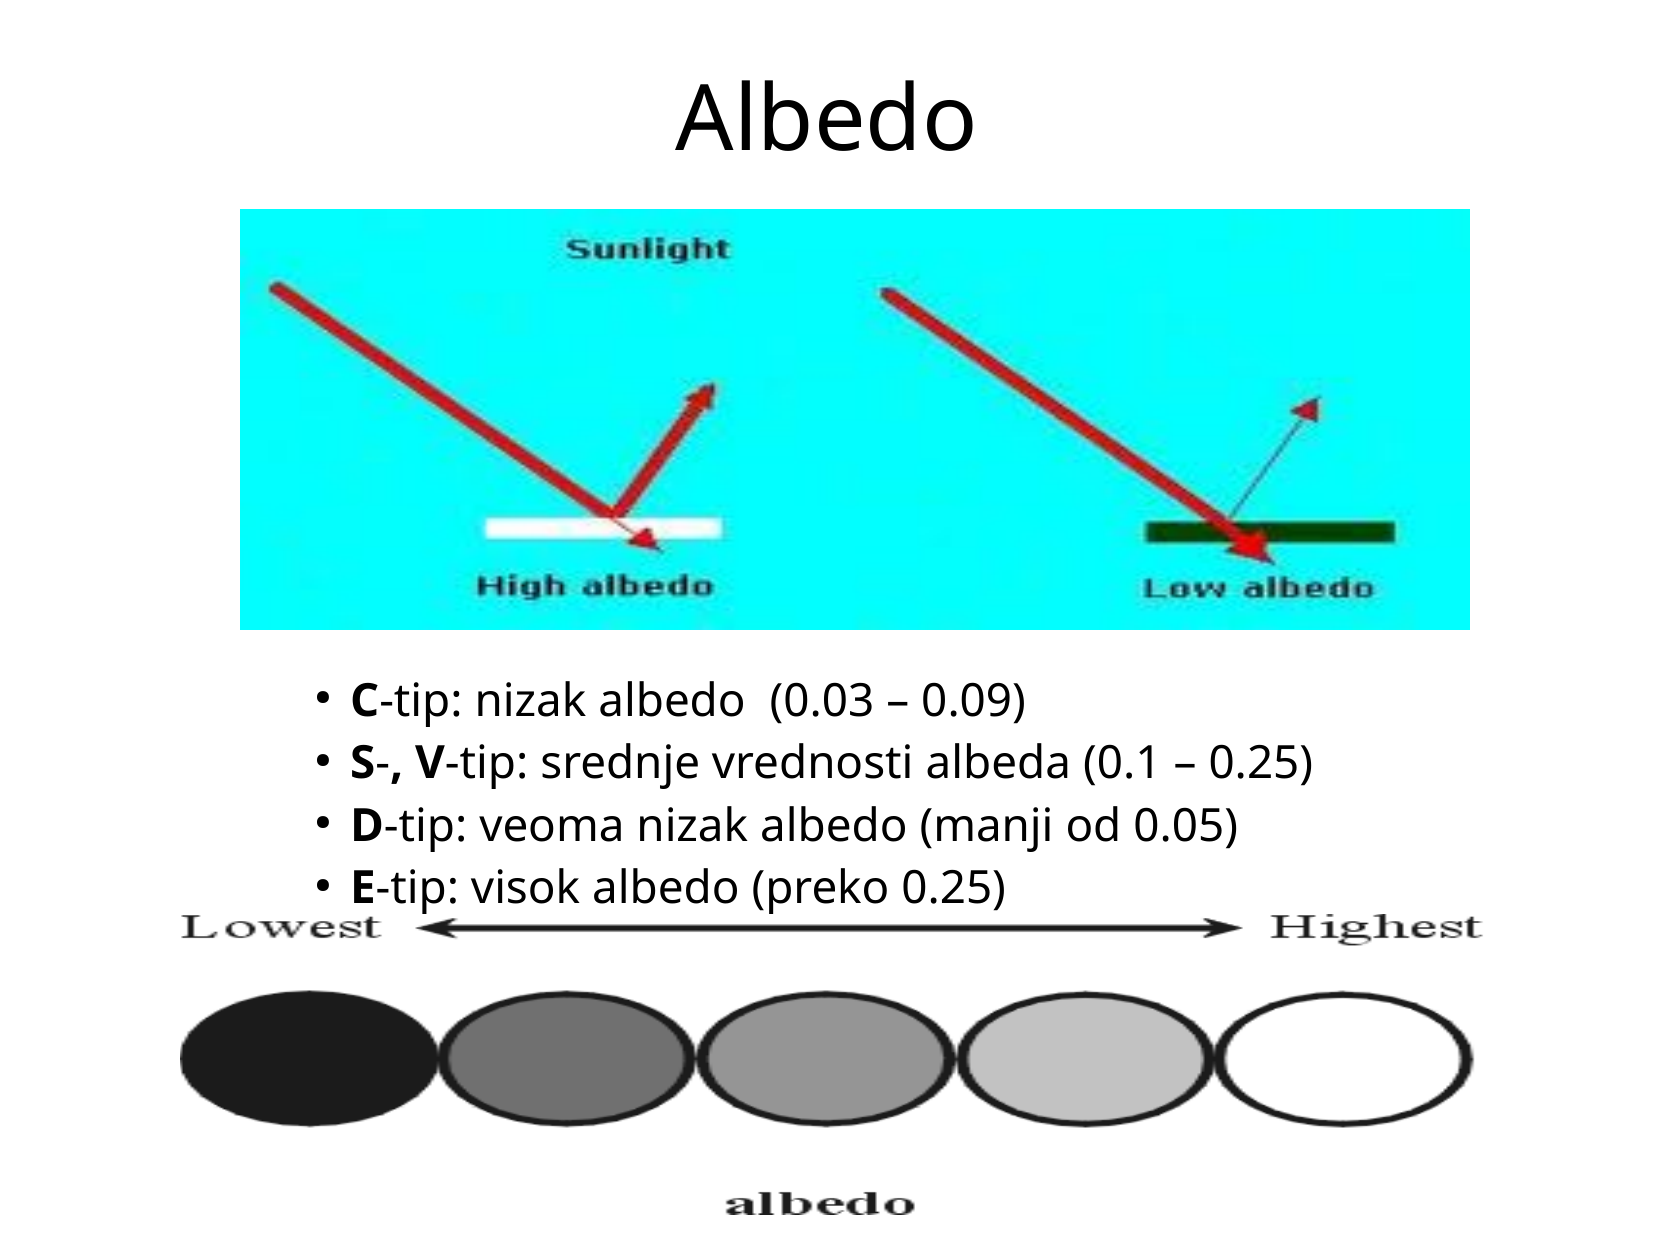

# Albedo
C-tip: nizak albedo (0.03 – 0.09)
S-, V-tip: srednje vrednosti albeda (0.1 – 0.25)
D-tip: veoma nizak albedo (manji od 0.05)
E-tip: visok albedo (preko 0.25)